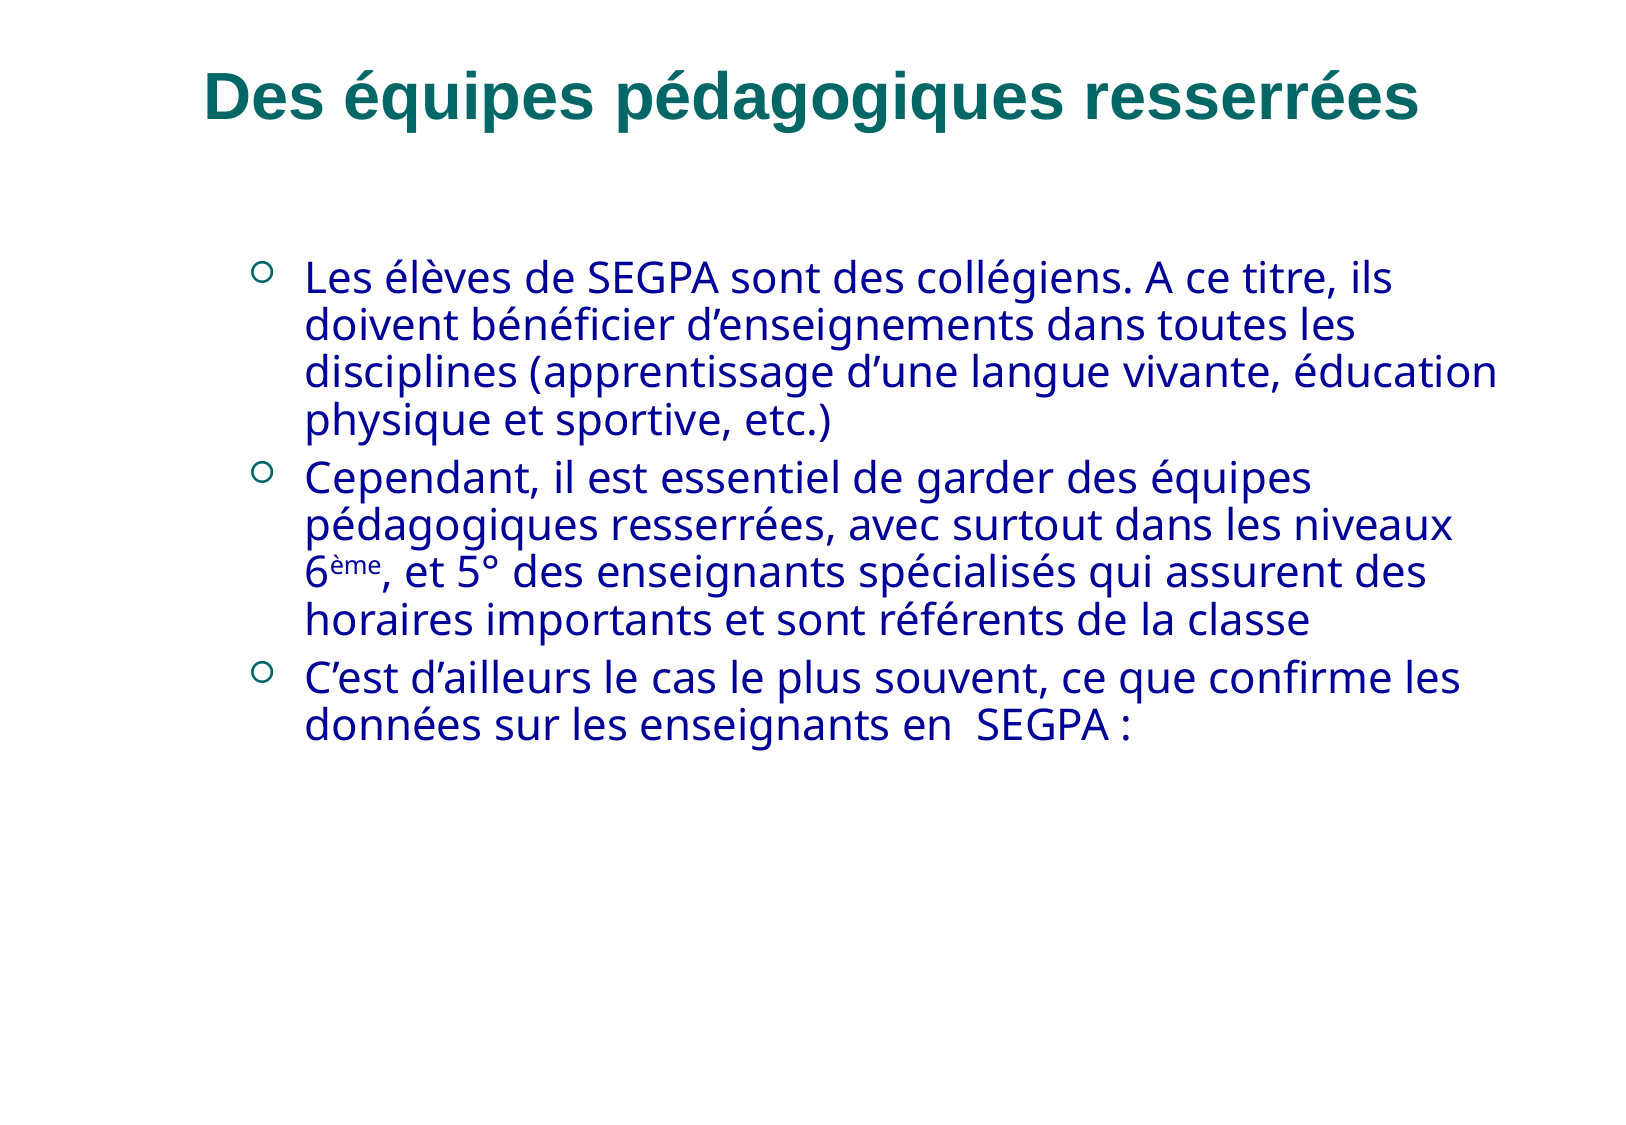

# Des équipes pédagogiques resserrées
Les élèves de SEGPA sont des collégiens. A ce titre, ils doivent bénéficier d’enseignements dans toutes les disciplines (apprentissage d’une langue vivante, éducation physique et sportive, etc.)
Cependant, il est essentiel de garder des équipes pédagogiques resserrées, avec surtout dans les niveaux 6ème, et 5° des enseignants spécialisés qui assurent des horaires importants et sont référents de la classe
C’est d’ailleurs le cas le plus souvent, ce que confirme les données sur les enseignants en SEGPA :